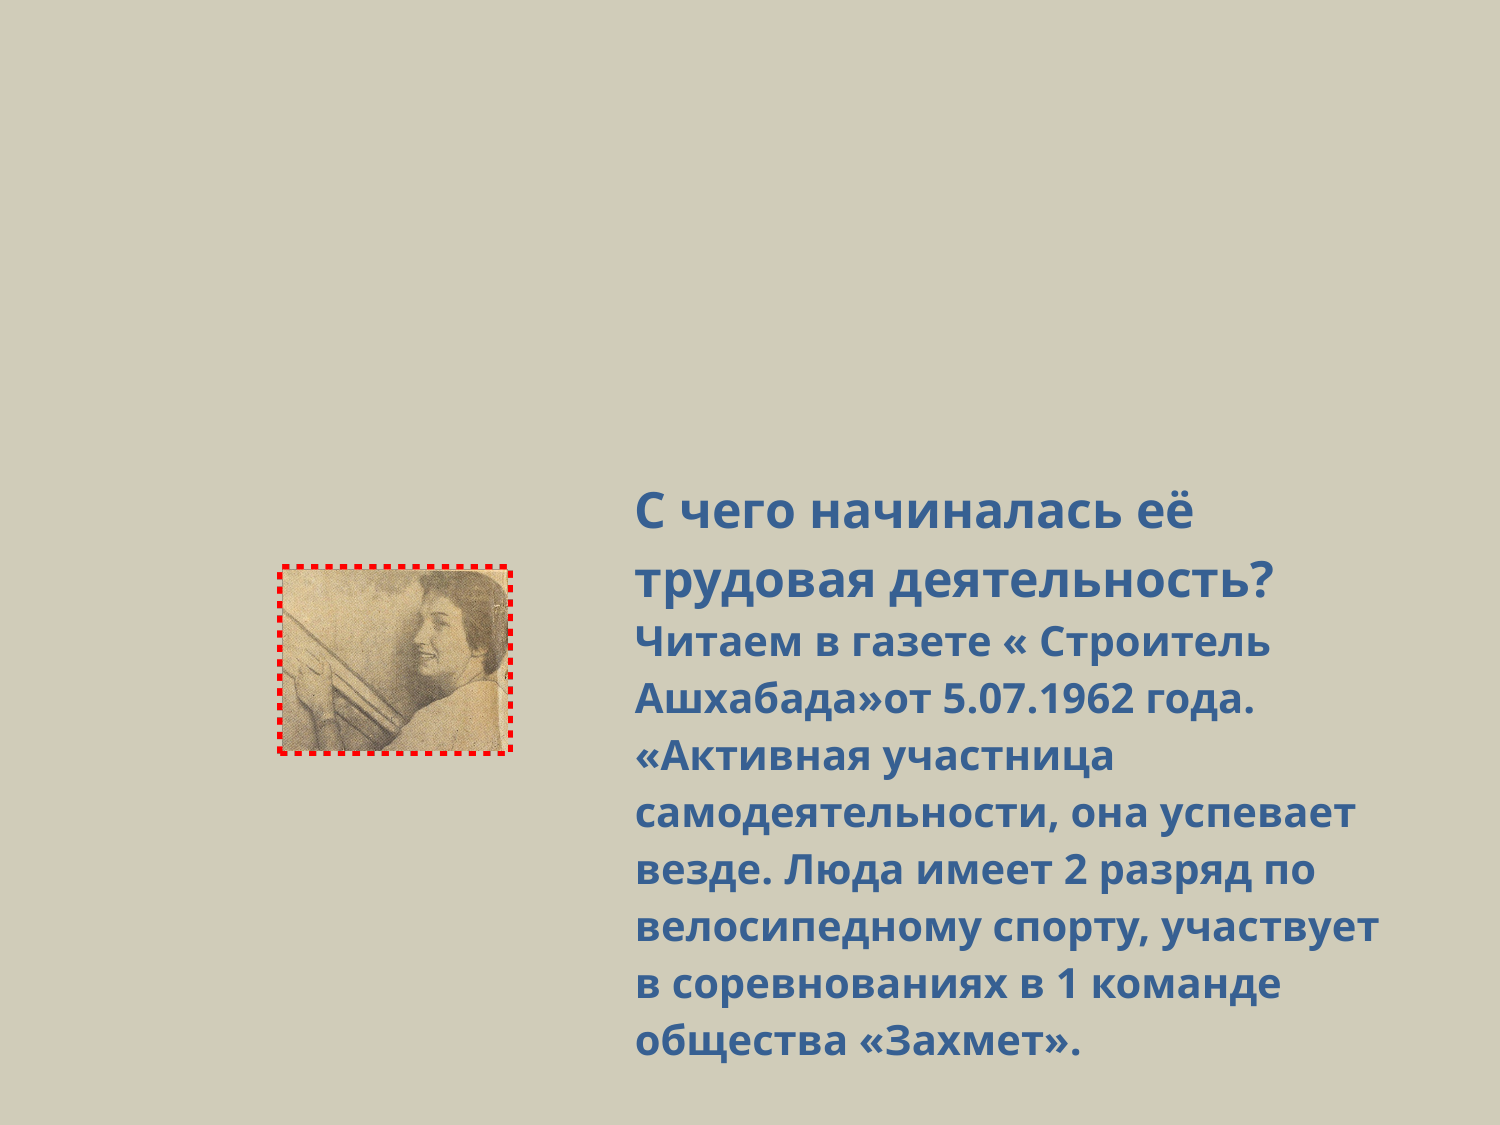

#
С чего начиналась её трудовая деятельность?
Читаем в газете « Строитель Ашхабада»от 5.07.1962 года.
«Активная участница самодеятельности, она успевает везде. Люда имеет 2 разряд по велосипедному спорту, участвует в соревнованиях в 1 команде общества «Захмет».